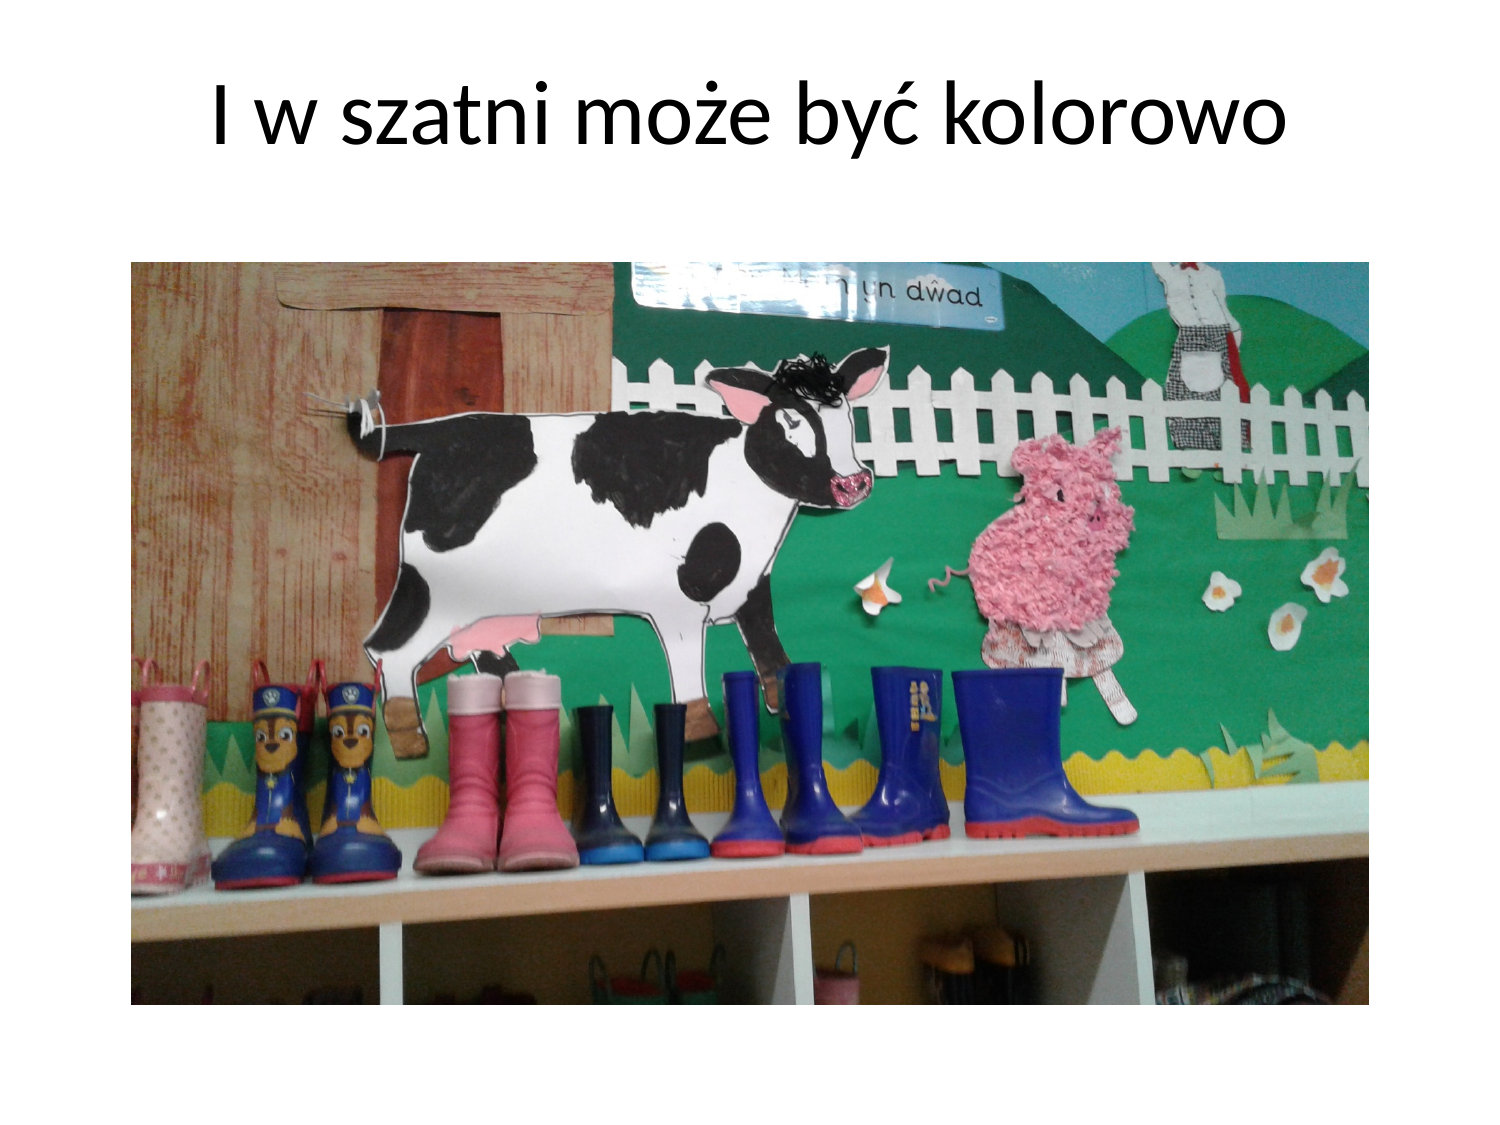

# I w szatni może być kolorowo